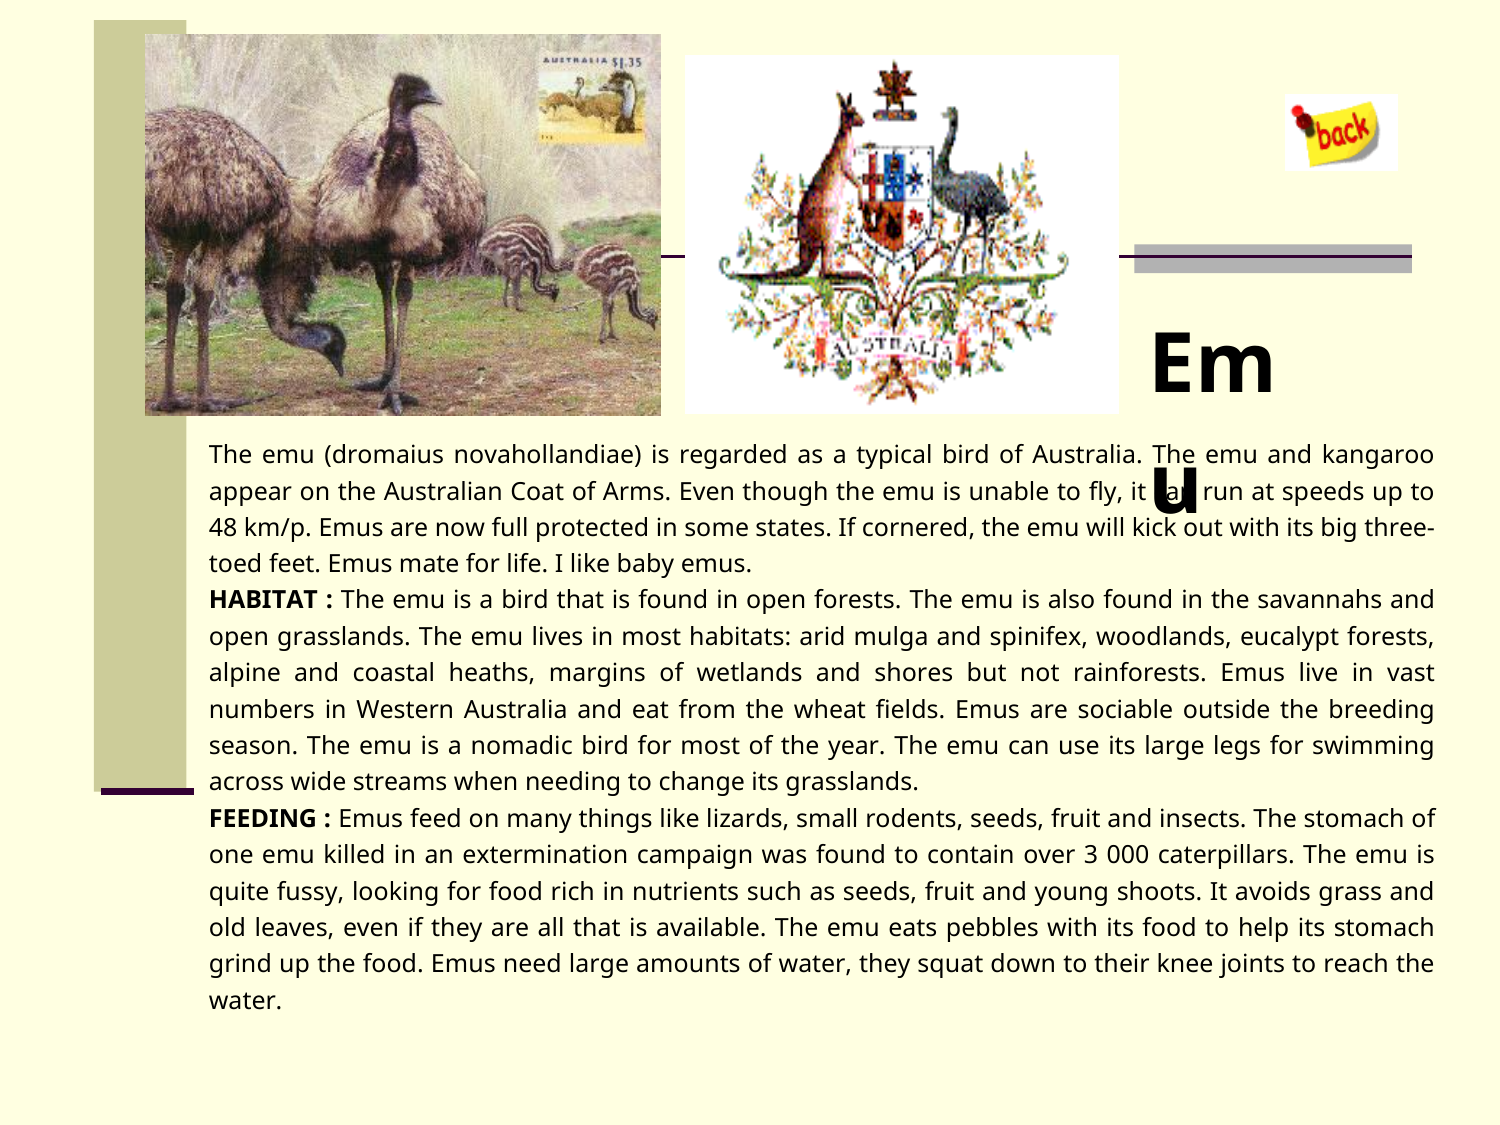

Emu
The emu (dromaius novahollandiae) is regarded as a typical bird of Australia. The emu and kangaroo appear on the Australian Coat of Arms. Even though the emu is unable to fly, it can run at speeds up to 48 km/p. Emus are now full protected in some states. If cornered, the emu will kick out with its big three-toed feet. Emus mate for life. I like baby emus.
HABITAT : The emu is a bird that is found in open forests. The emu is also found in the savannahs and open grasslands. The emu lives in most habitats: arid mulga and spinifex, woodlands, eucalypt forests, alpine and coastal heaths, margins of wetlands and shores but not rainforests. Emus live in vast numbers in Western Australia and eat from the wheat fields. Emus are sociable outside the breeding season. The emu is a nomadic bird for most of the year. The emu can use its large legs for swimming across wide streams when needing to change its grasslands.
FEEDING : Emus feed on many things like lizards, small rodents, seeds, fruit and insects. The stomach of one emu killed in an extermination campaign was found to contain over 3 000 caterpillars. The emu is quite fussy, looking for food rich in nutrients such as seeds, fruit and young shoots. It avoids grass and old leaves, even if they are all that is available. The emu eats pebbles with its food to help its stomach grind up the food. Emus need large amounts of water, they squat down to their knee joints to reach the water.